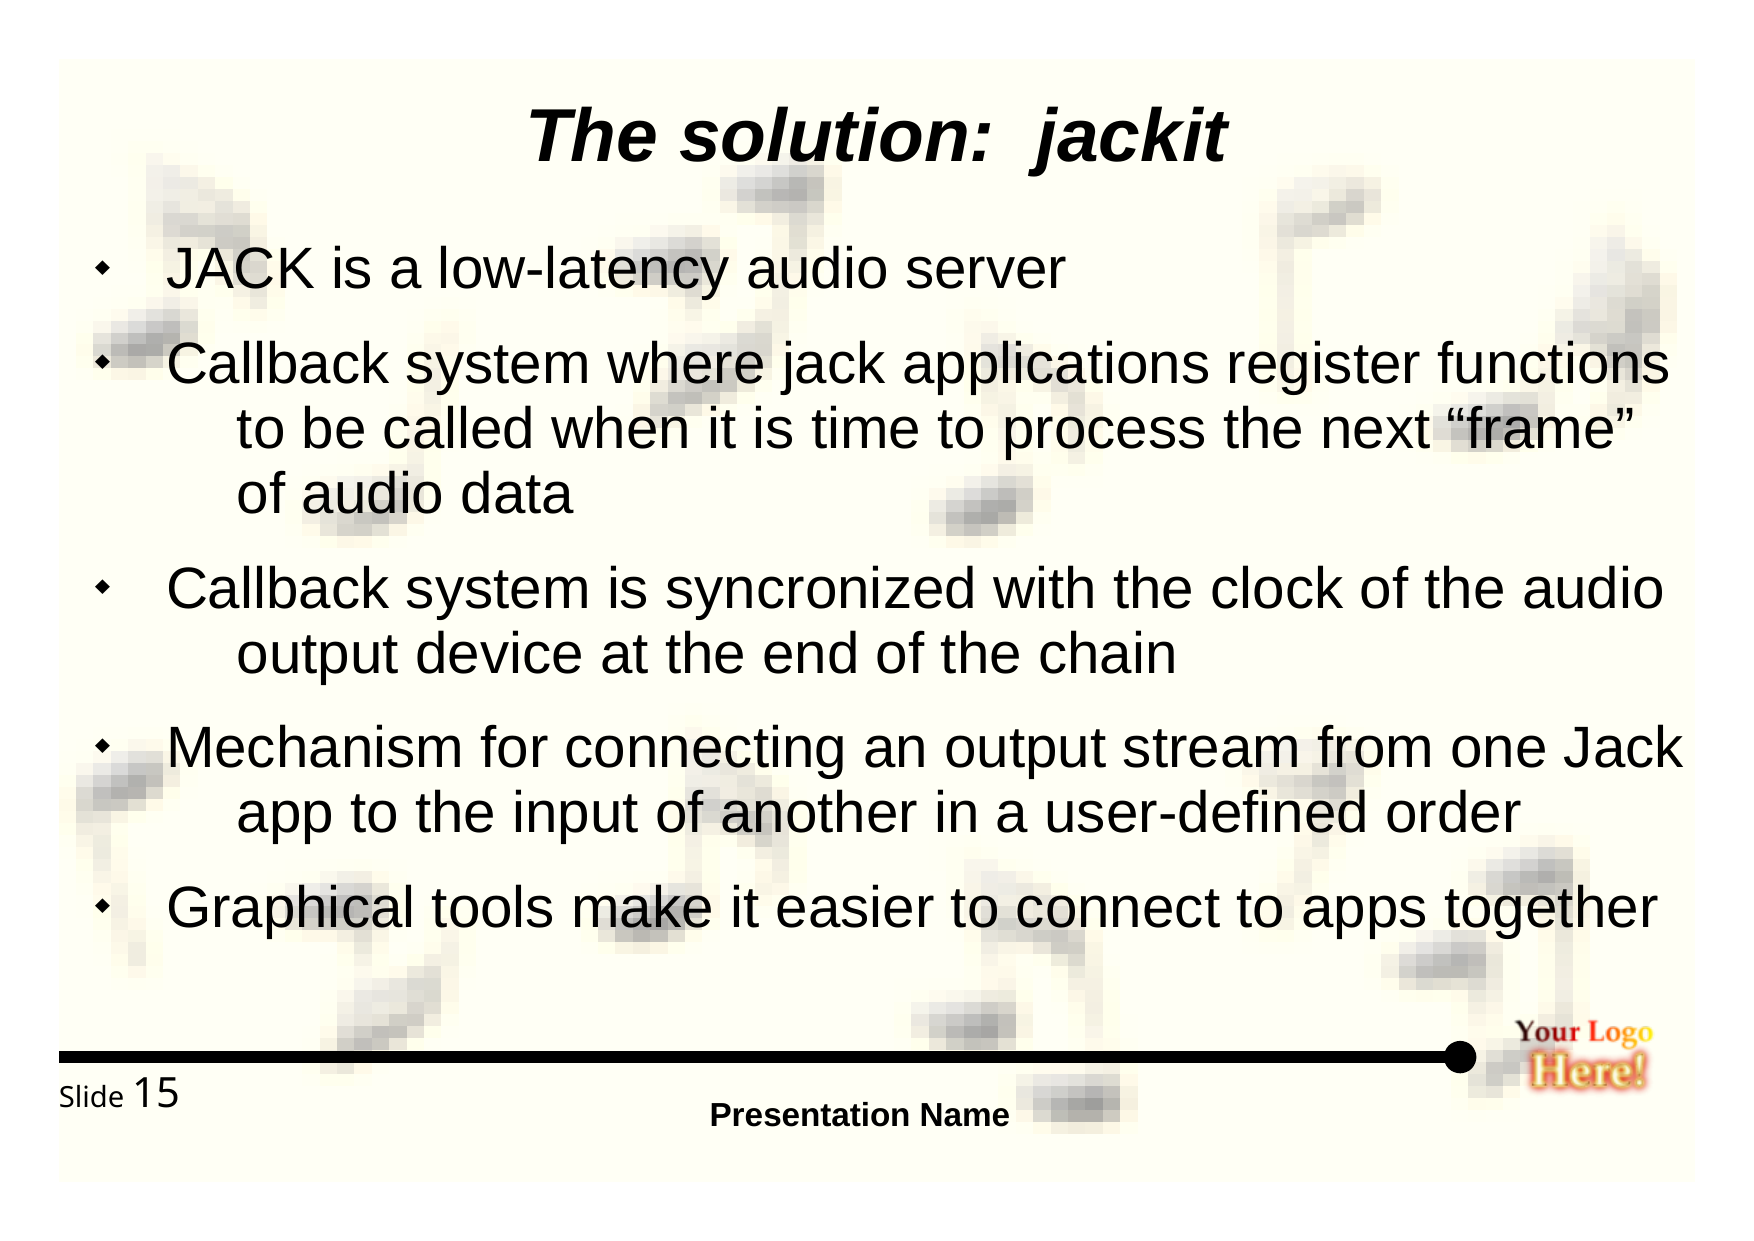

# The solution: jackit
JACK is a low-latency audio server
Callback system where jack applications register functions to be called when it is time to process the next “frame” of audio data
Callback system is syncronized with the clock of the audio output device at the end of the chain
Mechanism for connecting an output stream from one Jack app to the input of another in a user-defined order
Graphical tools make it easier to connect to apps together